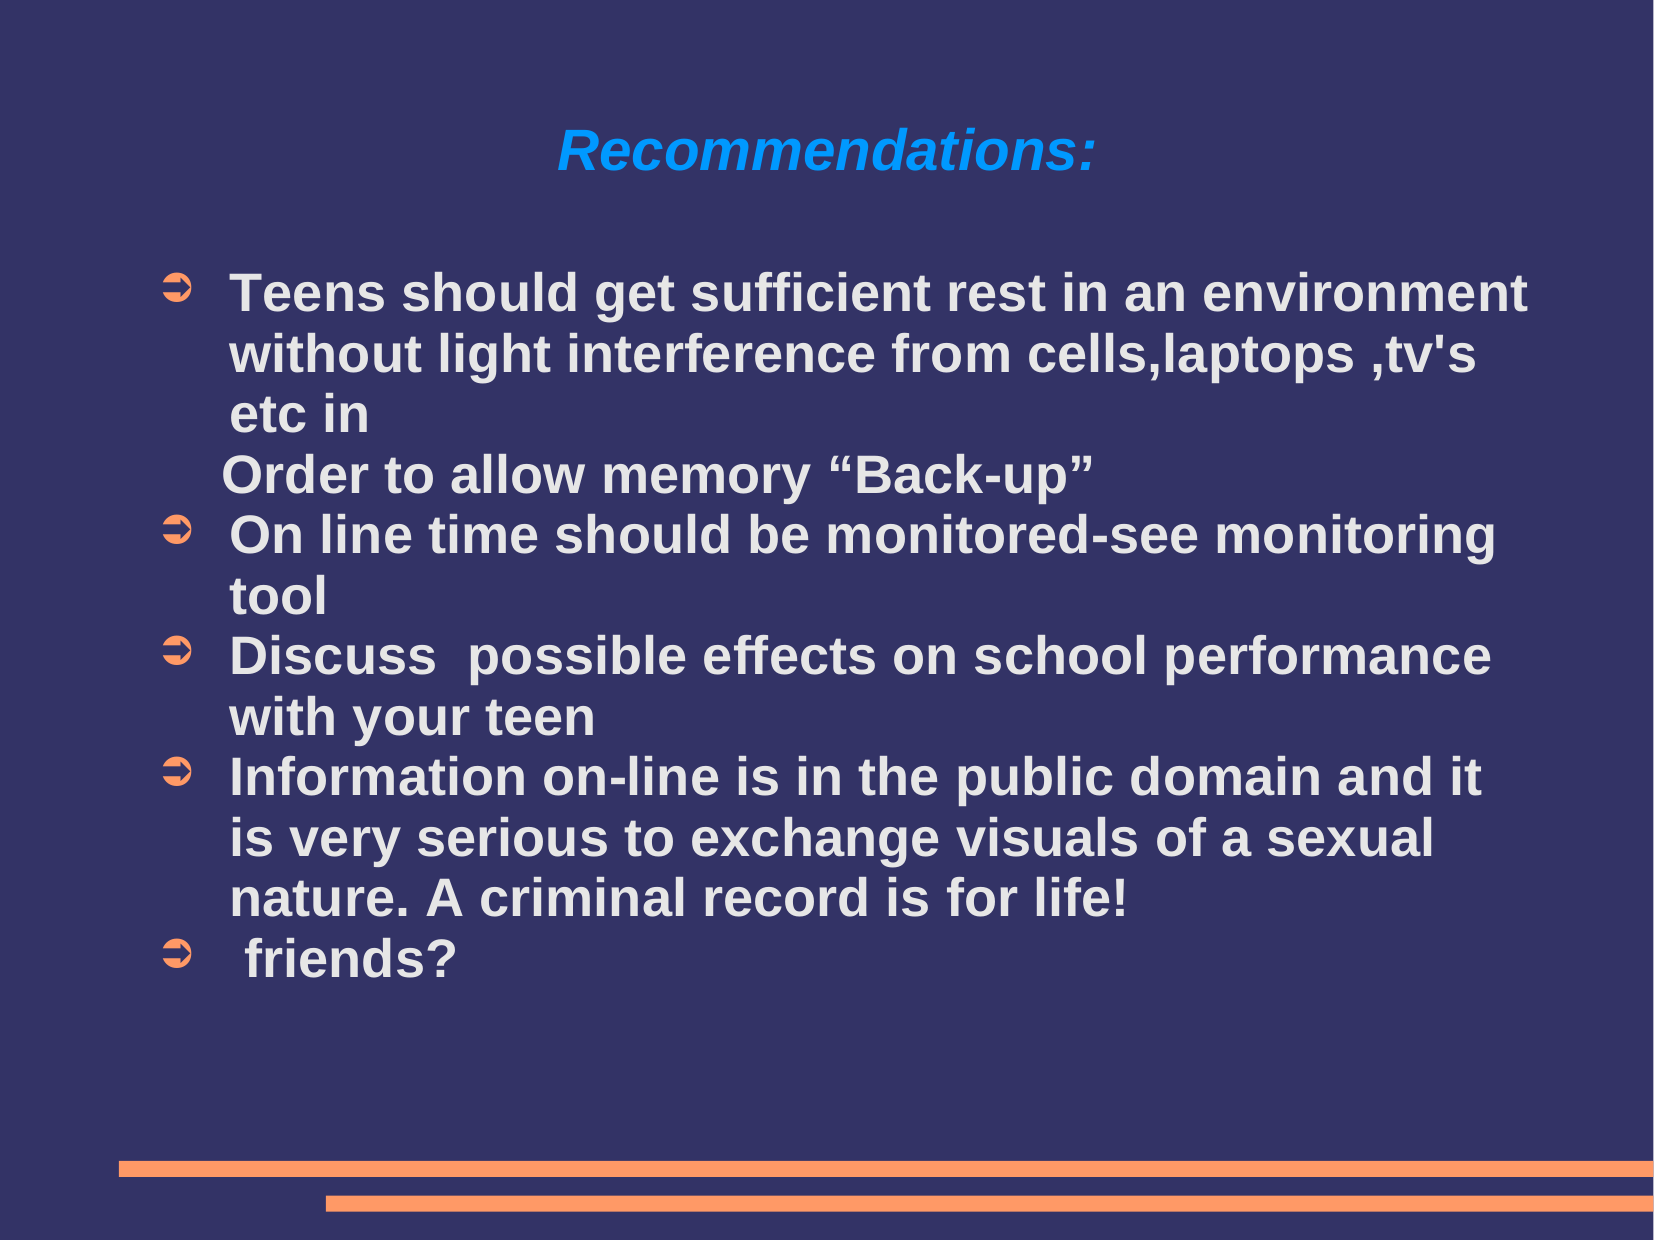

# Recommendations:
Teens should get sufficient rest in an environment without light interference from cells,laptops ,tv's etc in
 Order to allow memory “Back-up”
On line time should be monitored-see monitoring tool
Discuss possible effects on school performance with your teen
Information on-line is in the public domain and it is very serious to exchange visuals of a sexual nature. A criminal record is for life!
 friends?